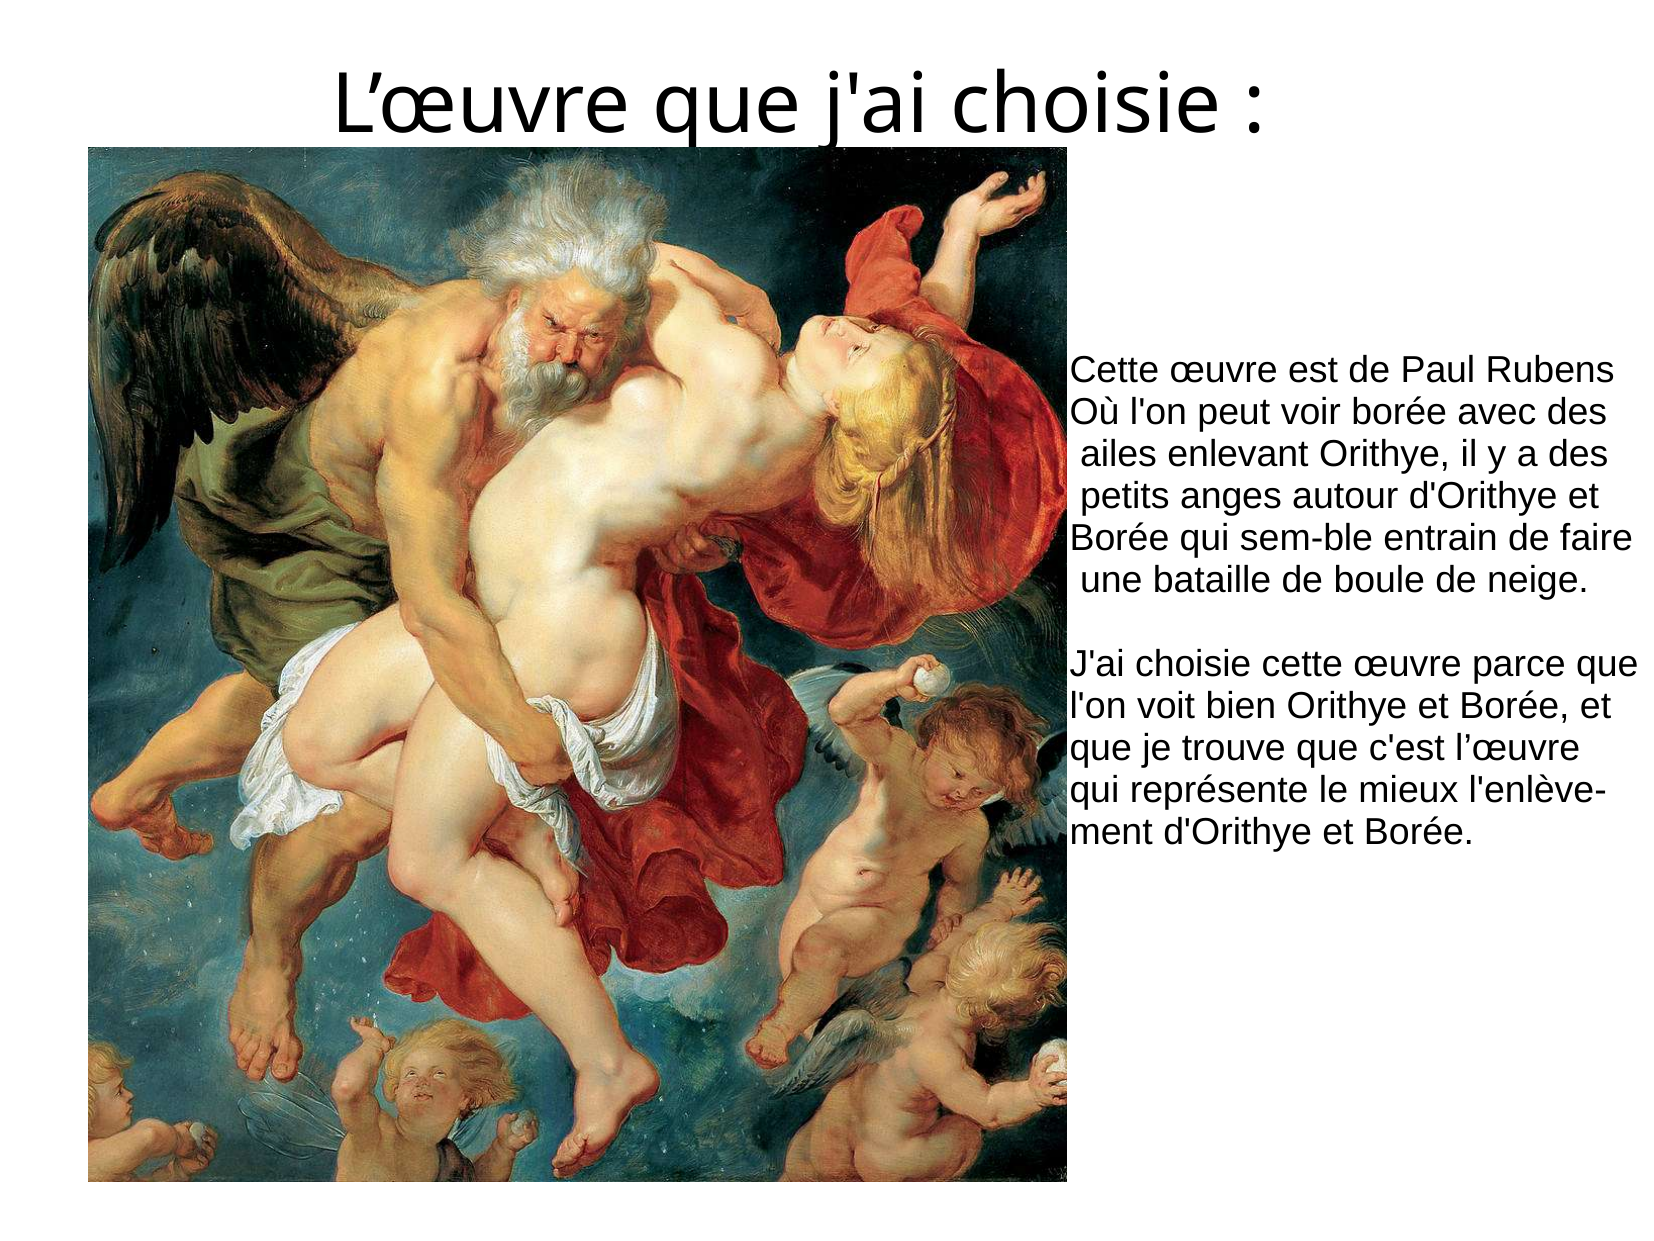

# L’œuvre que j'ai choisie :
Cette œuvre est de Paul Rubens
Où l'on peut voir borée avec des
 ailes enlevant Orithye, il y a des
 petits anges autour d'Orithye et
Borée qui sem-ble entrain de faire
 une bataille de boule de neige.
J'ai choisie cette œuvre parce que
l'on voit bien Orithye et Borée, et
que je trouve que c'est l’œuvre
qui représente le mieux l'enlève-
ment d'Orithye et Borée.